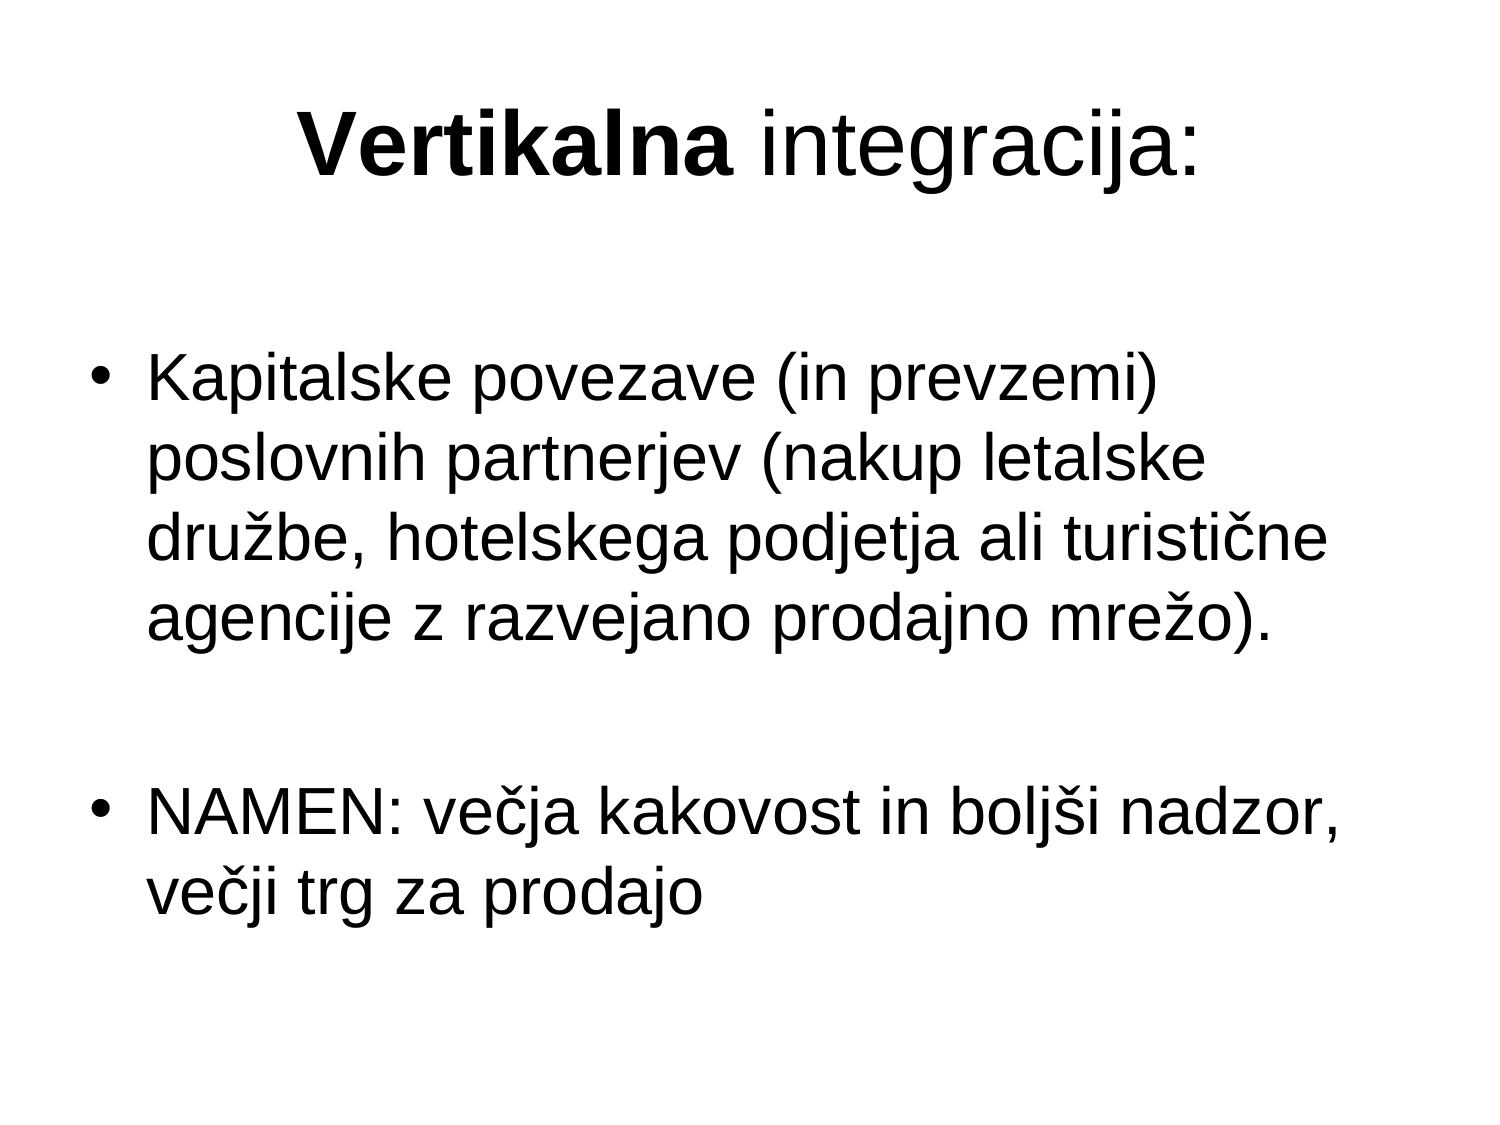

# Vertikalna integracija:
Kapitalske povezave (in prevzemi) poslovnih partnerjev (nakup letalske družbe, hotelskega podjetja ali turistične agencije z razvejano prodajno mrežo).
NAMEN: večja kakovost in boljši nadzor, večji trg za prodajo